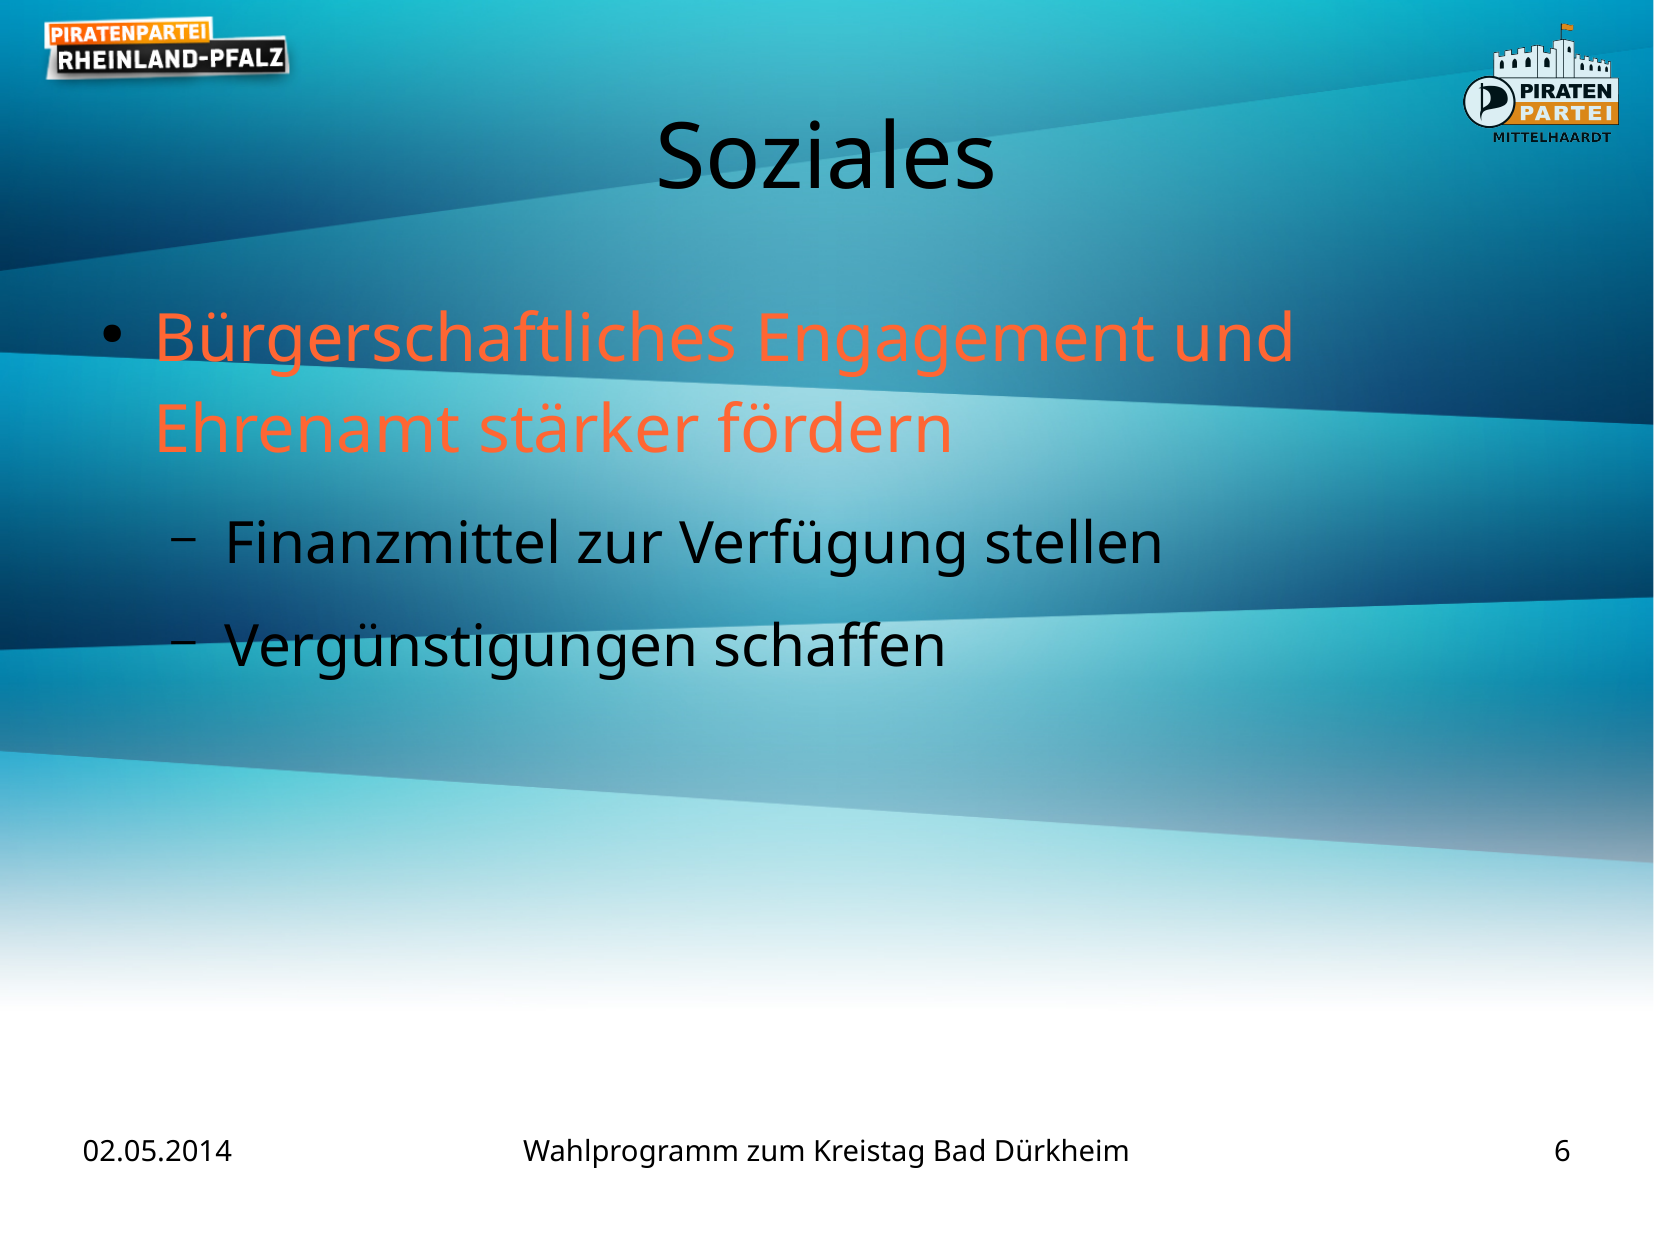

# Soziales
Bürgerschaftliches Engagement und Ehrenamt stärker fördern
Finanzmittel zur Verfügung stellen
Vergünstigungen schaffen
02.05.2014
Wahlprogramm zum Kreistag Bad Dürkheim
6